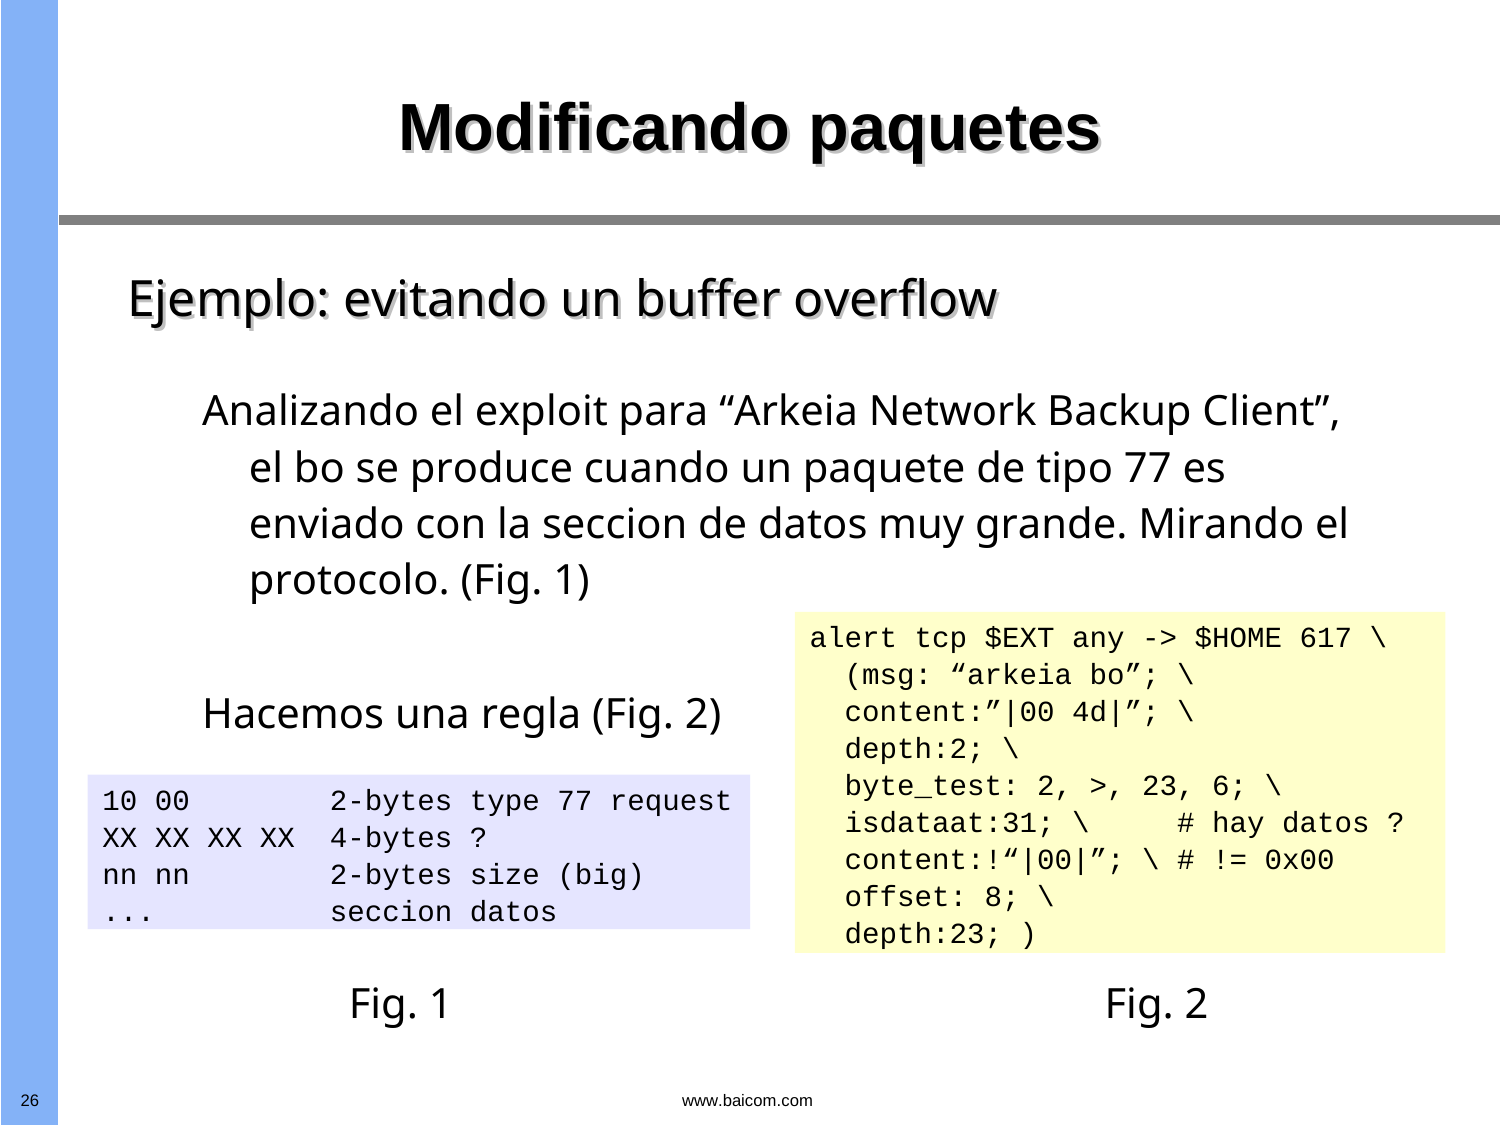

Modificando paquetes
# Ejemplo: evitando un buffer overflow
Analizando el exploit para “Arkeia Network Backup Client”, el bo se produce cuando un paquete de tipo 77 es enviado con la seccion de datos muy grande. Mirando el protocolo. (Fig. 1)
Hacemos una regla (Fig. 2)
alert tcp $EXT any -> $HOME 617 \
 (msg: “arkeia bo”; \
 content:”|00 4d|”; \
 depth:2; \
 byte_test: 2, >, 23, 6; \
 isdataat:31; \ # hay datos ?
 content:!“|00|”; \ # != 0x00
 offset: 8; \
 depth:23; )
10 00 2-bytes type 77 request
XX XX XX XX 4-bytes ?
nn nn 2-bytes size (big)
... seccion datos
Fig. 1
Fig. 2
26
www.baicom.com